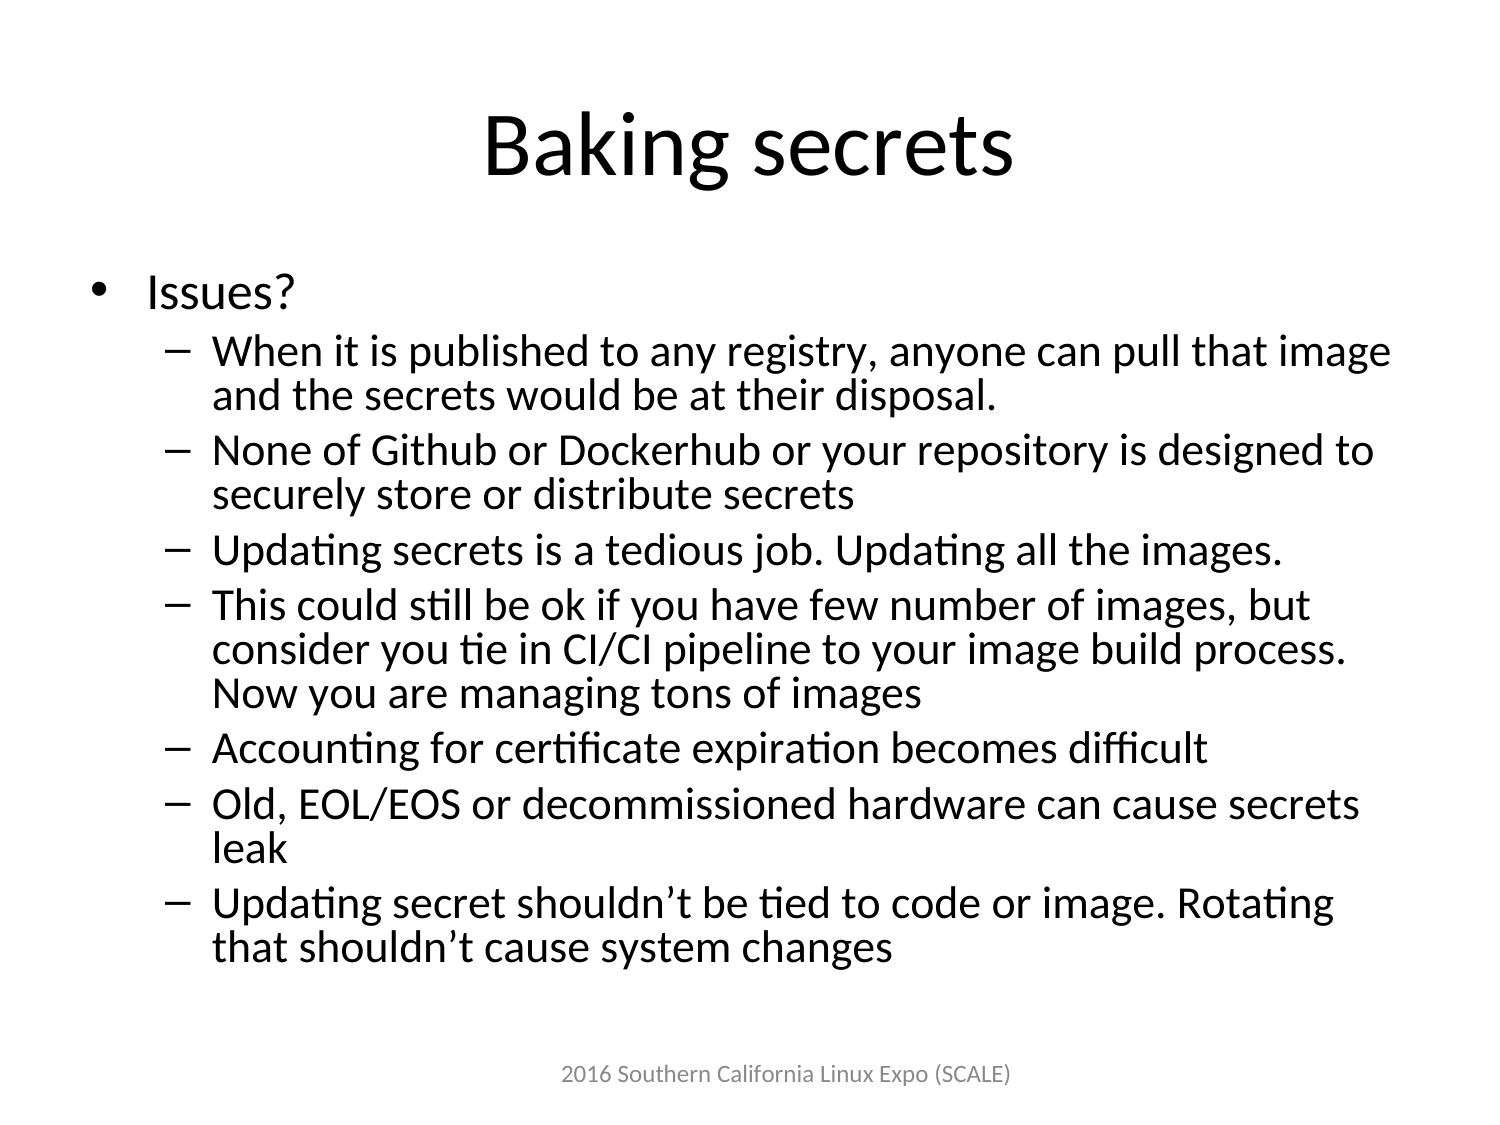

# Baking secrets
Issues?
When it is published to any registry, anyone can pull that image and the secrets would be at their disposal.
None of Github or Dockerhub or your repository is designed to securely store or distribute secrets
Updating secrets is a tedious job. Updating all the images.
This could still be ok if you have few number of images, but consider you tie in CI/CI pipeline to your image build process. Now you are managing tons of images
Accounting for certificate expiration becomes difficult
Old, EOL/EOS or decommissioned hardware can cause secrets leak
Updating secret shouldn’t be tied to code or image. Rotating that shouldn’t cause system changes
2016 Southern California Linux Expo (SCALE)